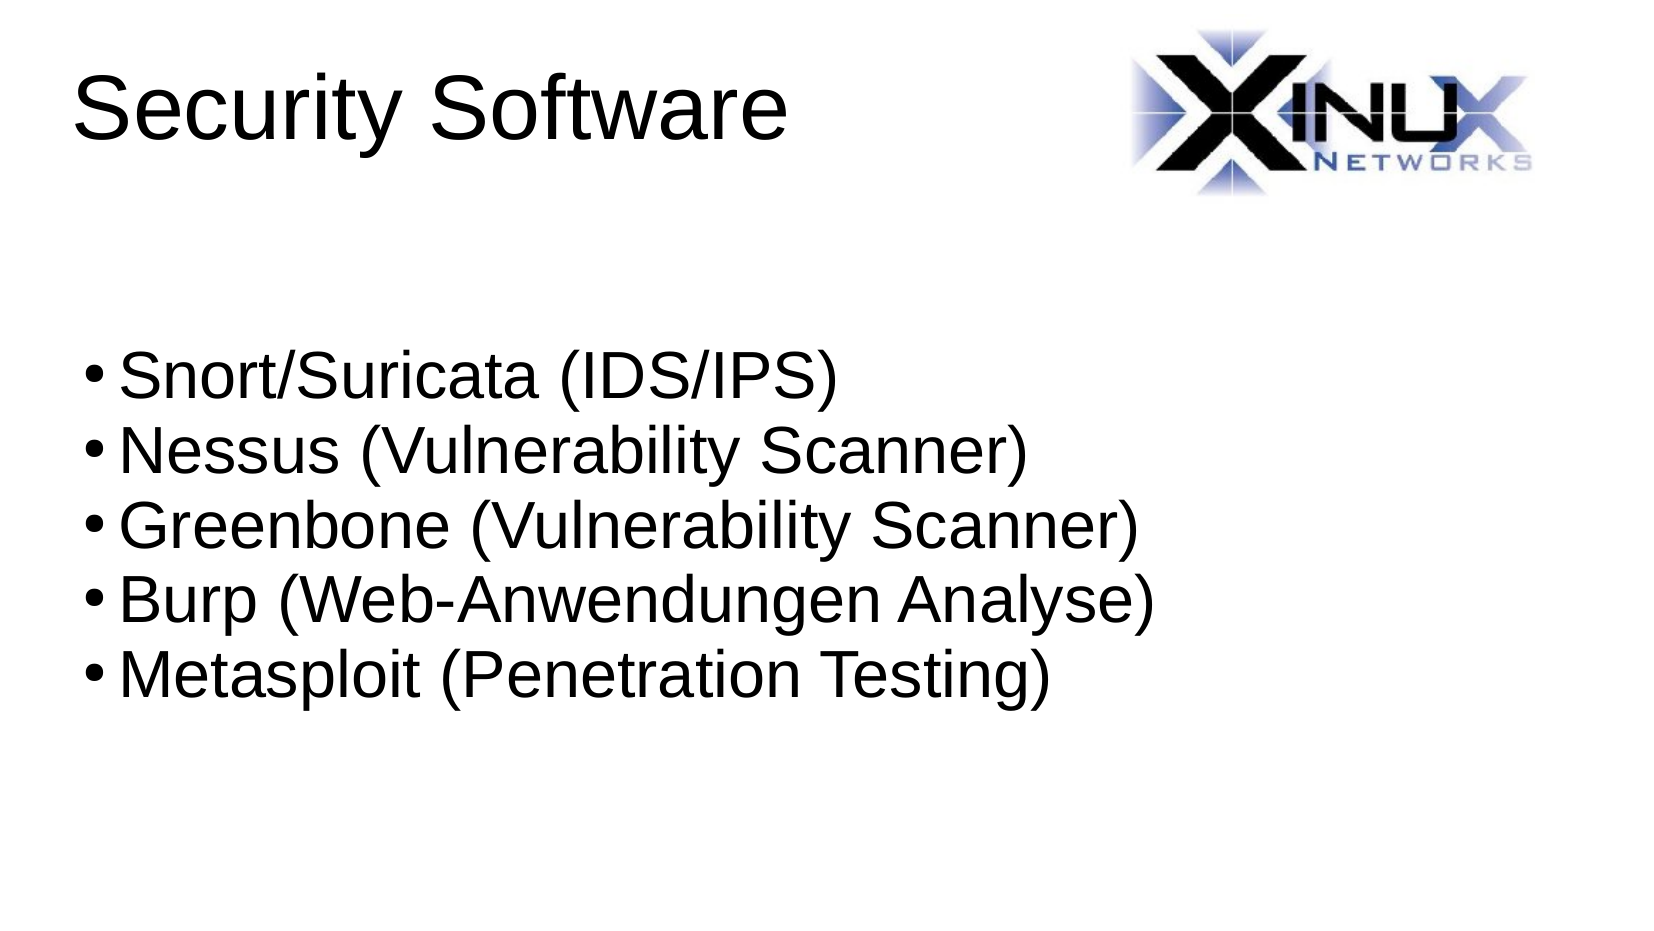

# Security Software
Snort/Suricata (IDS/IPS)
Nessus (Vulnerability Scanner)
Greenbone (Vulnerability Scanner)
Burp (Web-Anwendungen Analyse)
Metasploit (Penetration Testing)